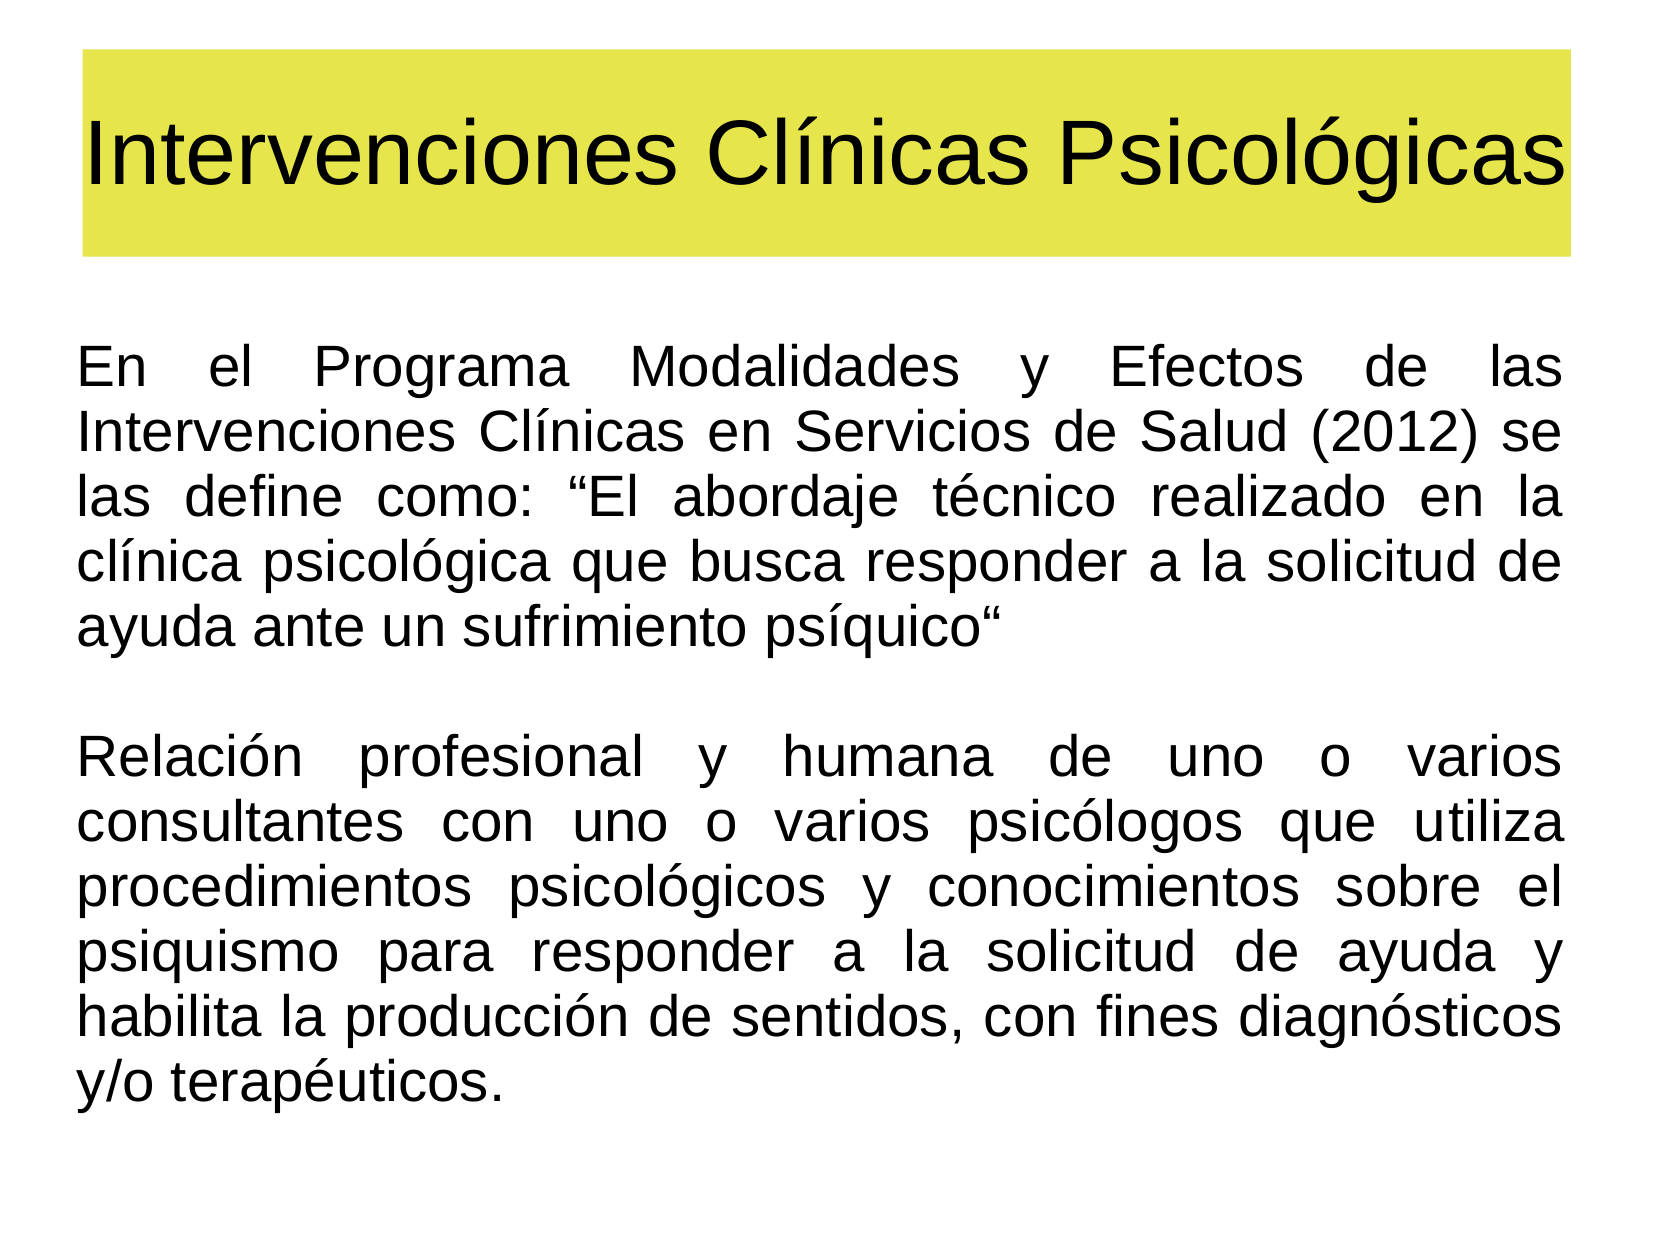

# Intervenciones Clínicas Psicológicas
En el Programa Modalidades y Efectos de las Intervenciones Clínicas en Servicios de Salud (2012) se las define como: “El abordaje técnico realizado en la clínica psicológica que busca responder a la solicitud de ayuda ante un sufrimiento psíquico“
Relación profesional y humana de uno o varios consultantes con uno o varios psicólogos que utiliza procedimientos psicológicos y conocimientos sobre el psiquismo para responder a la solicitud de ayuda y habilita la producción de sentidos, con fines diagnósticos y/o terapéuticos.